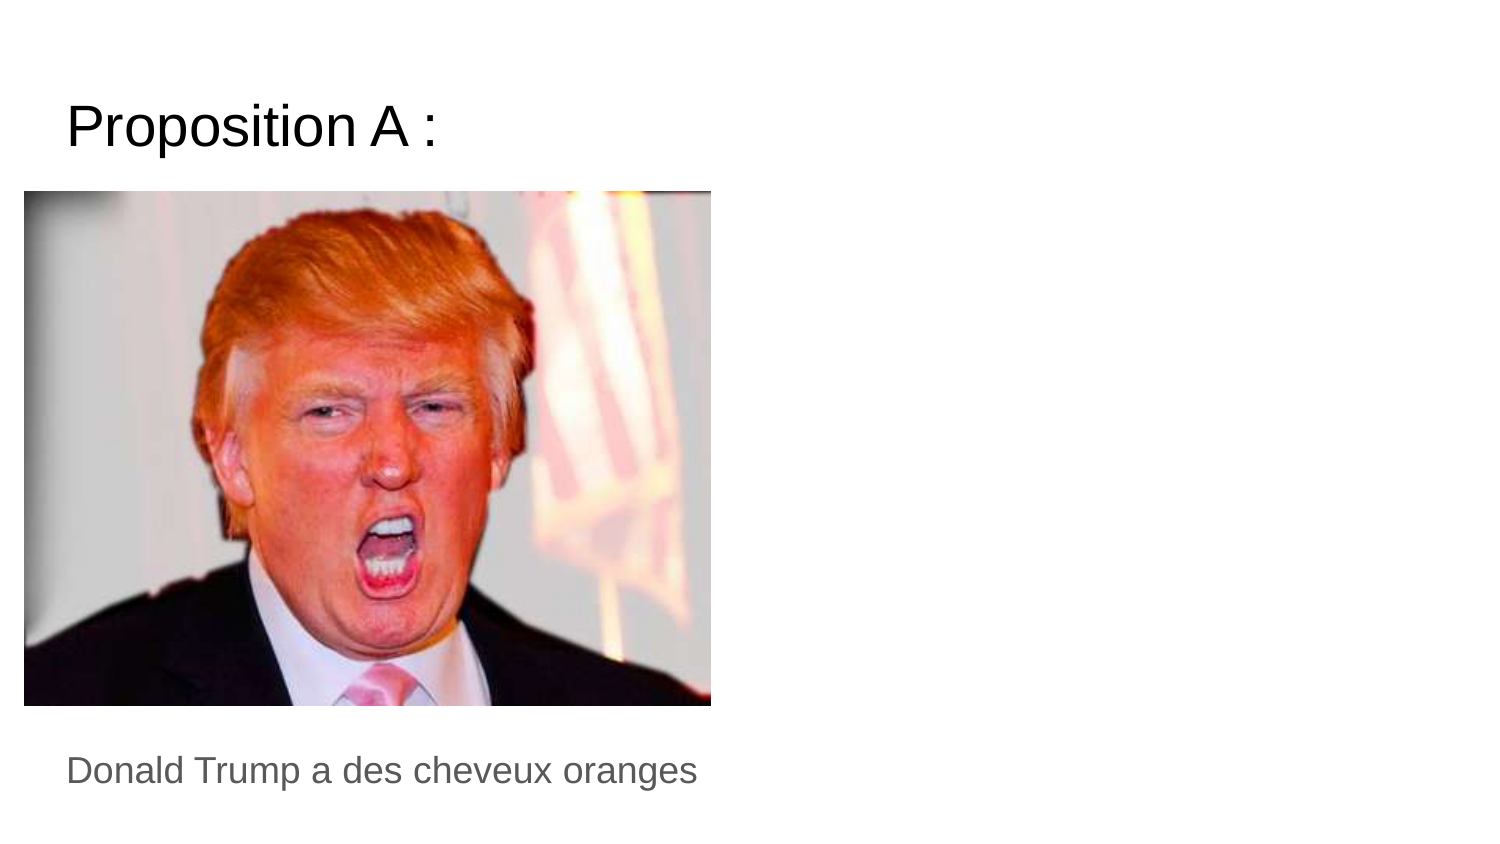

# Proposition A :
Donald Trump a des cheveux oranges